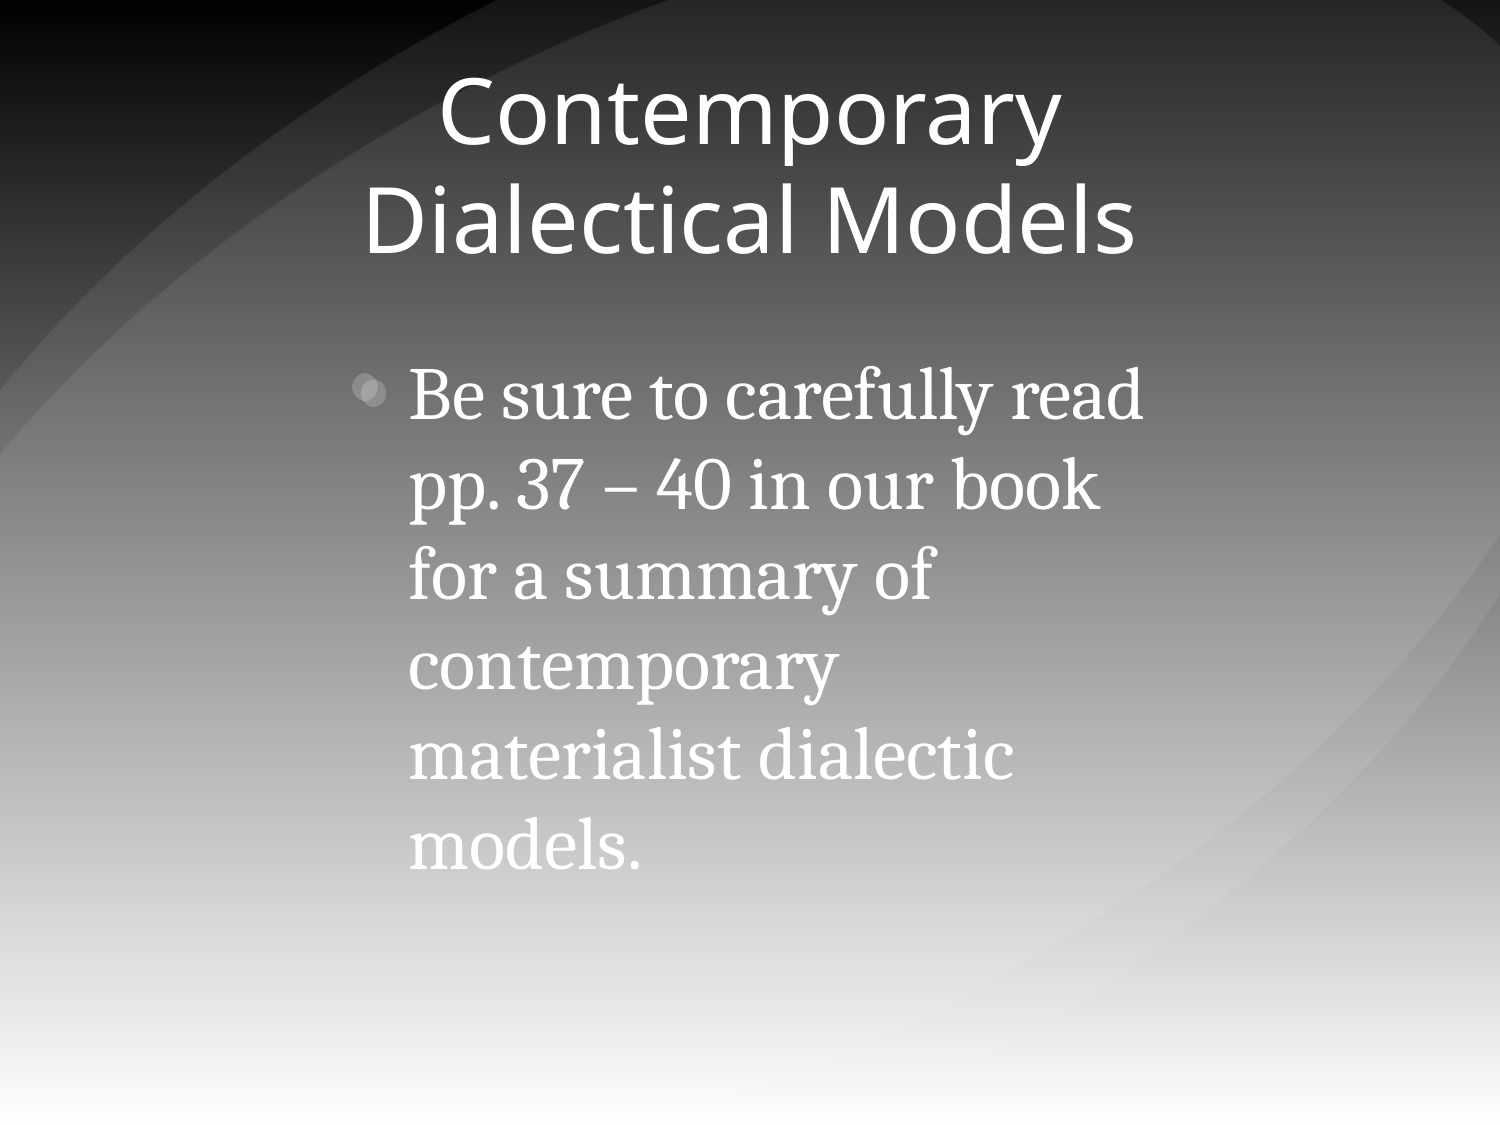

# Contemporary Dialectical Models
Be sure to carefully read pp. 37 – 40 in our book for a summary of contemporary materialist dialectic models.